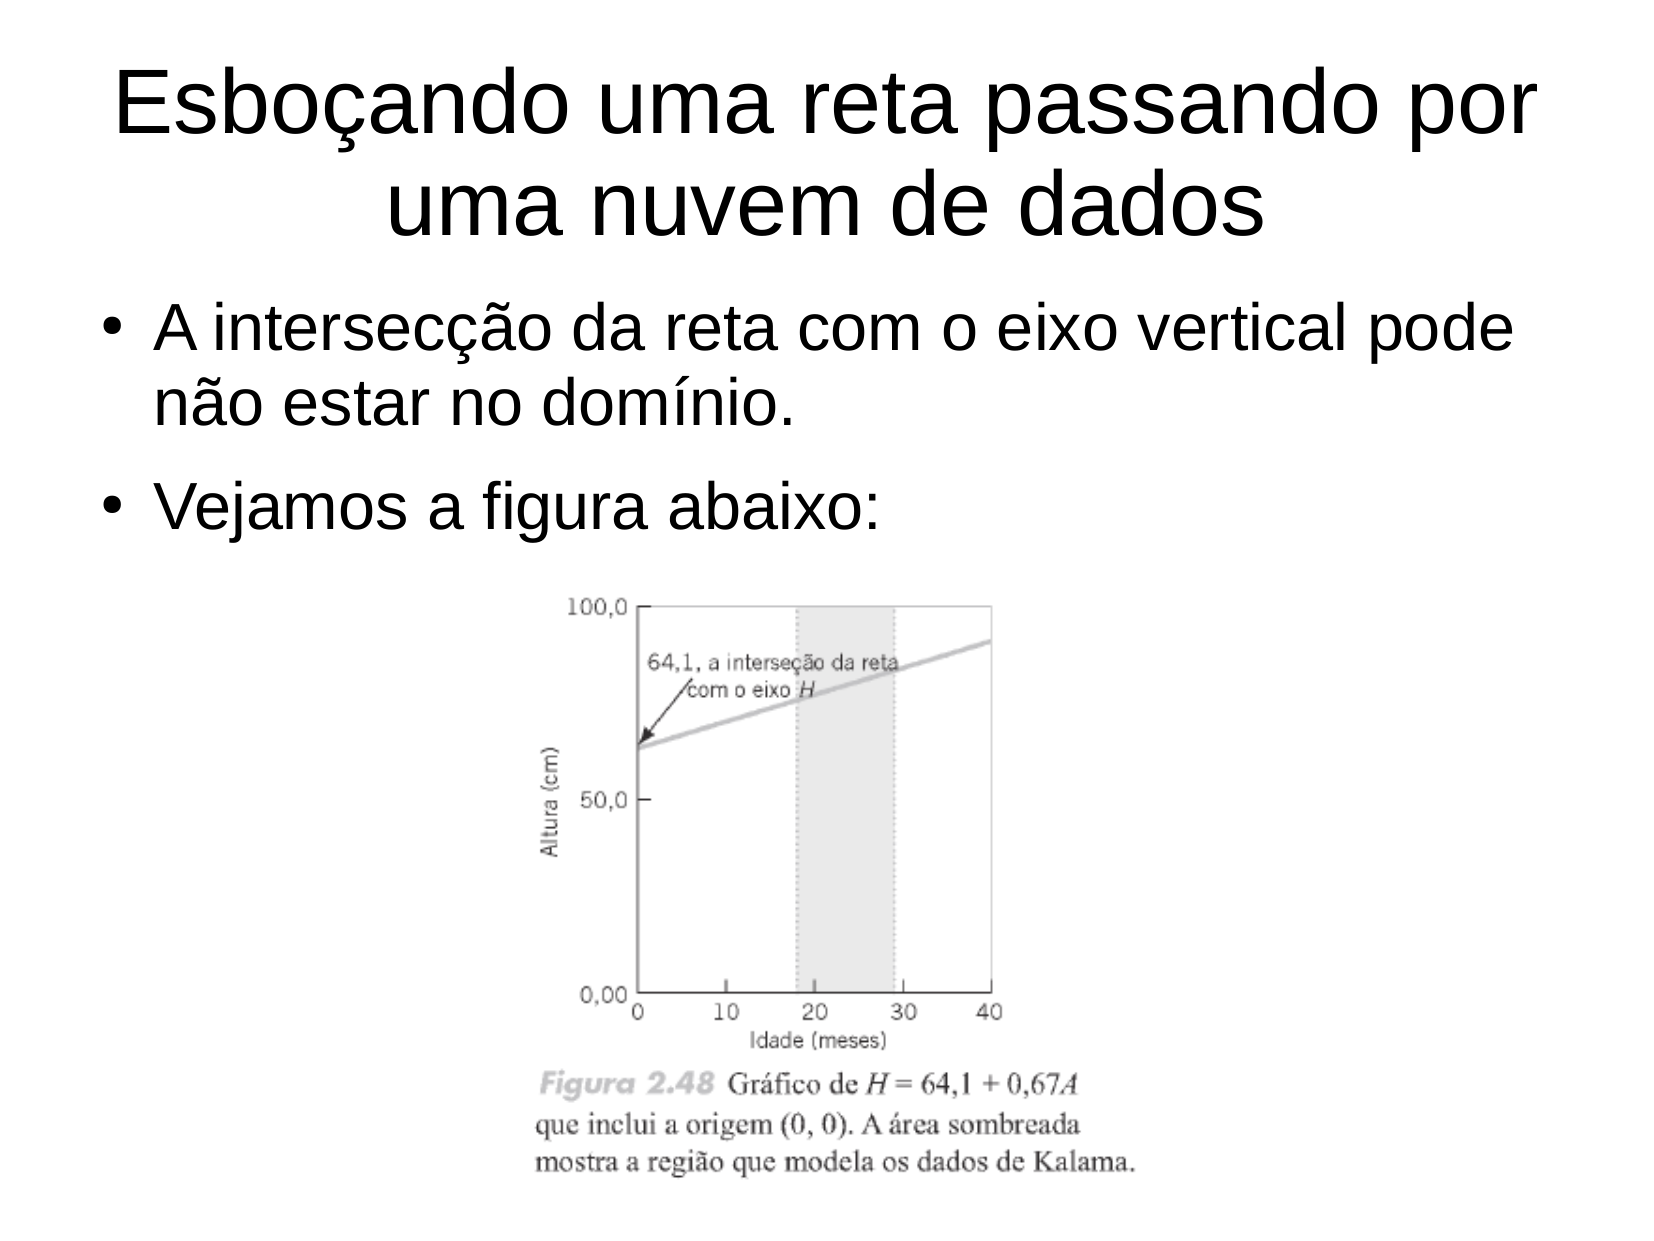

# Esboçando uma reta passando por uma nuvem de dados
A intersecção da reta com o eixo vertical pode não estar no domínio.
Vejamos a figura abaixo: